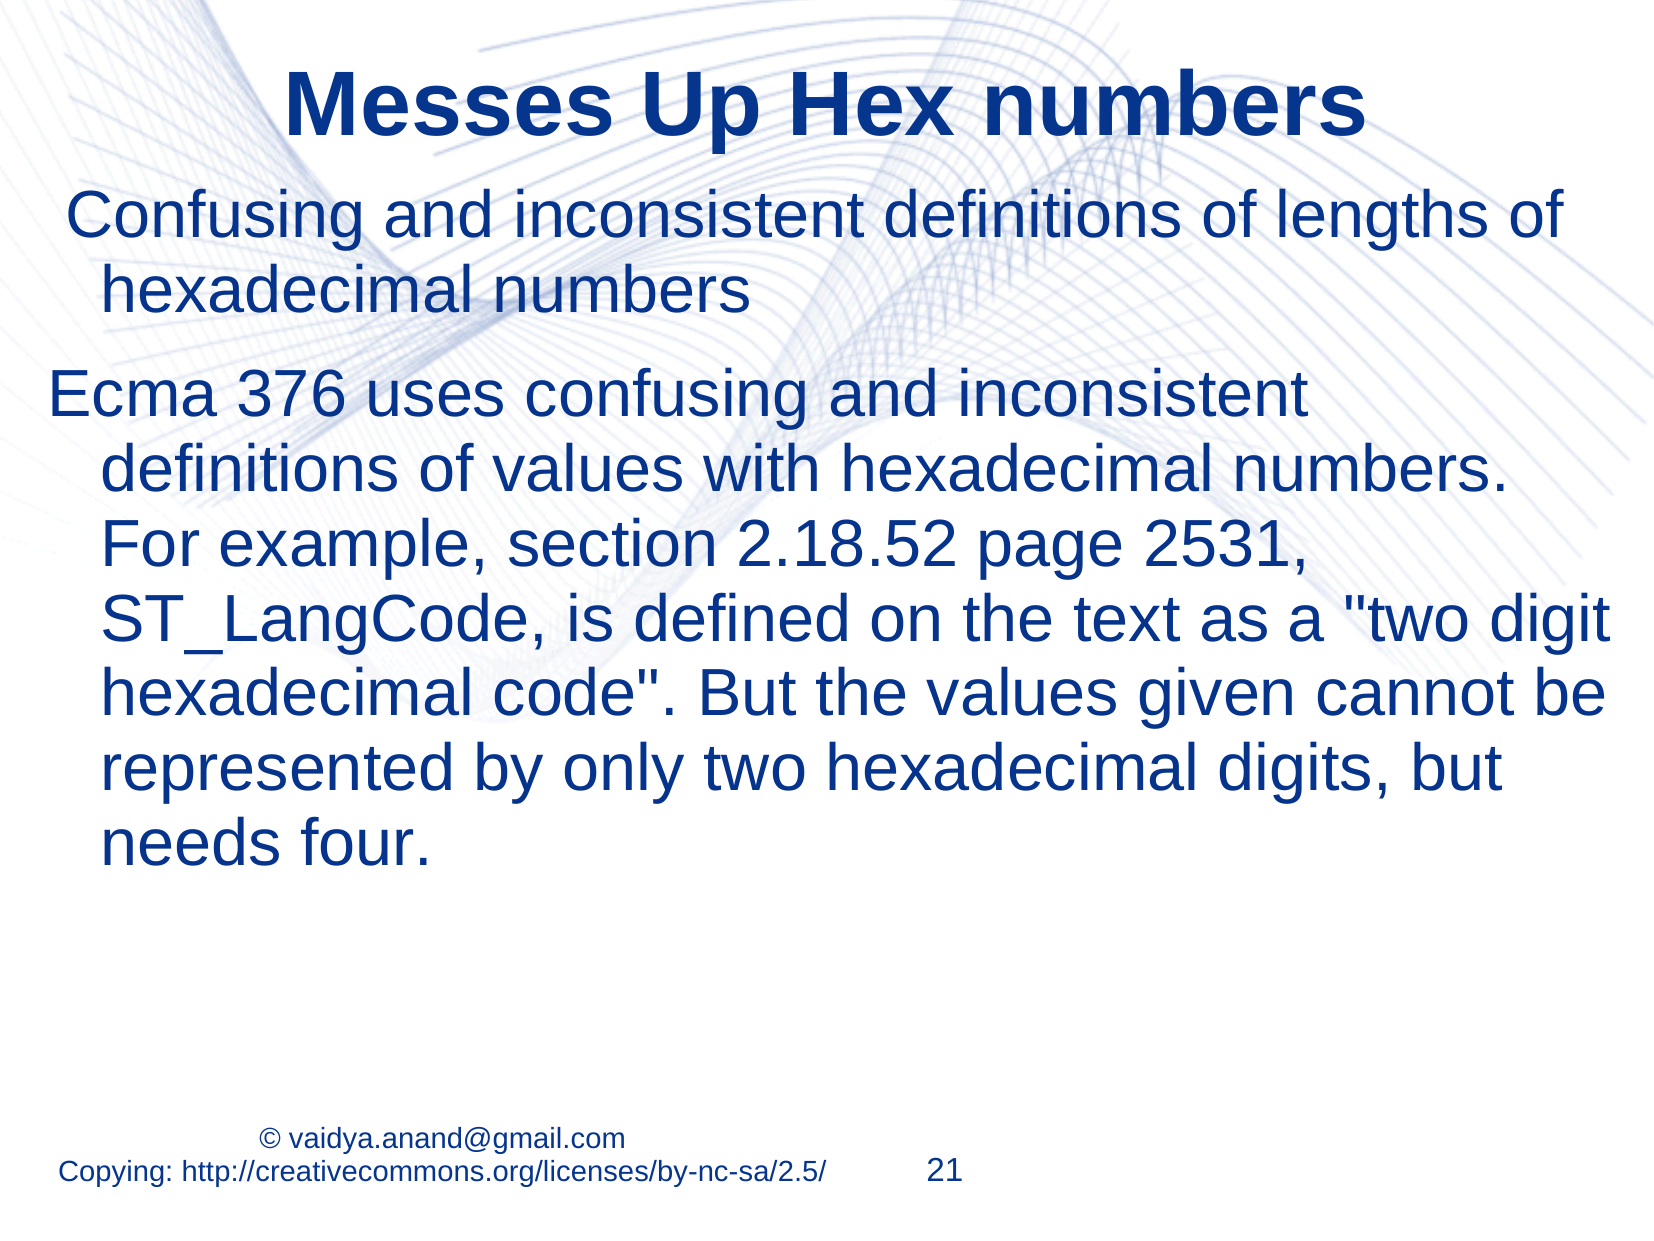

# Messes Up Hex numbers
 Confusing and inconsistent definitions of lengths of hexadecimal numbers
Ecma 376 uses confusing and inconsistent definitions of values with hexadecimal numbers. For example, section 2.18.52 page 2531, ST_LangCode, is defined on the text as a "two digit hexadecimal code". But the values given cannot be represented by only two hexadecimal digits, but needs four.
http://www.broffice.org
21